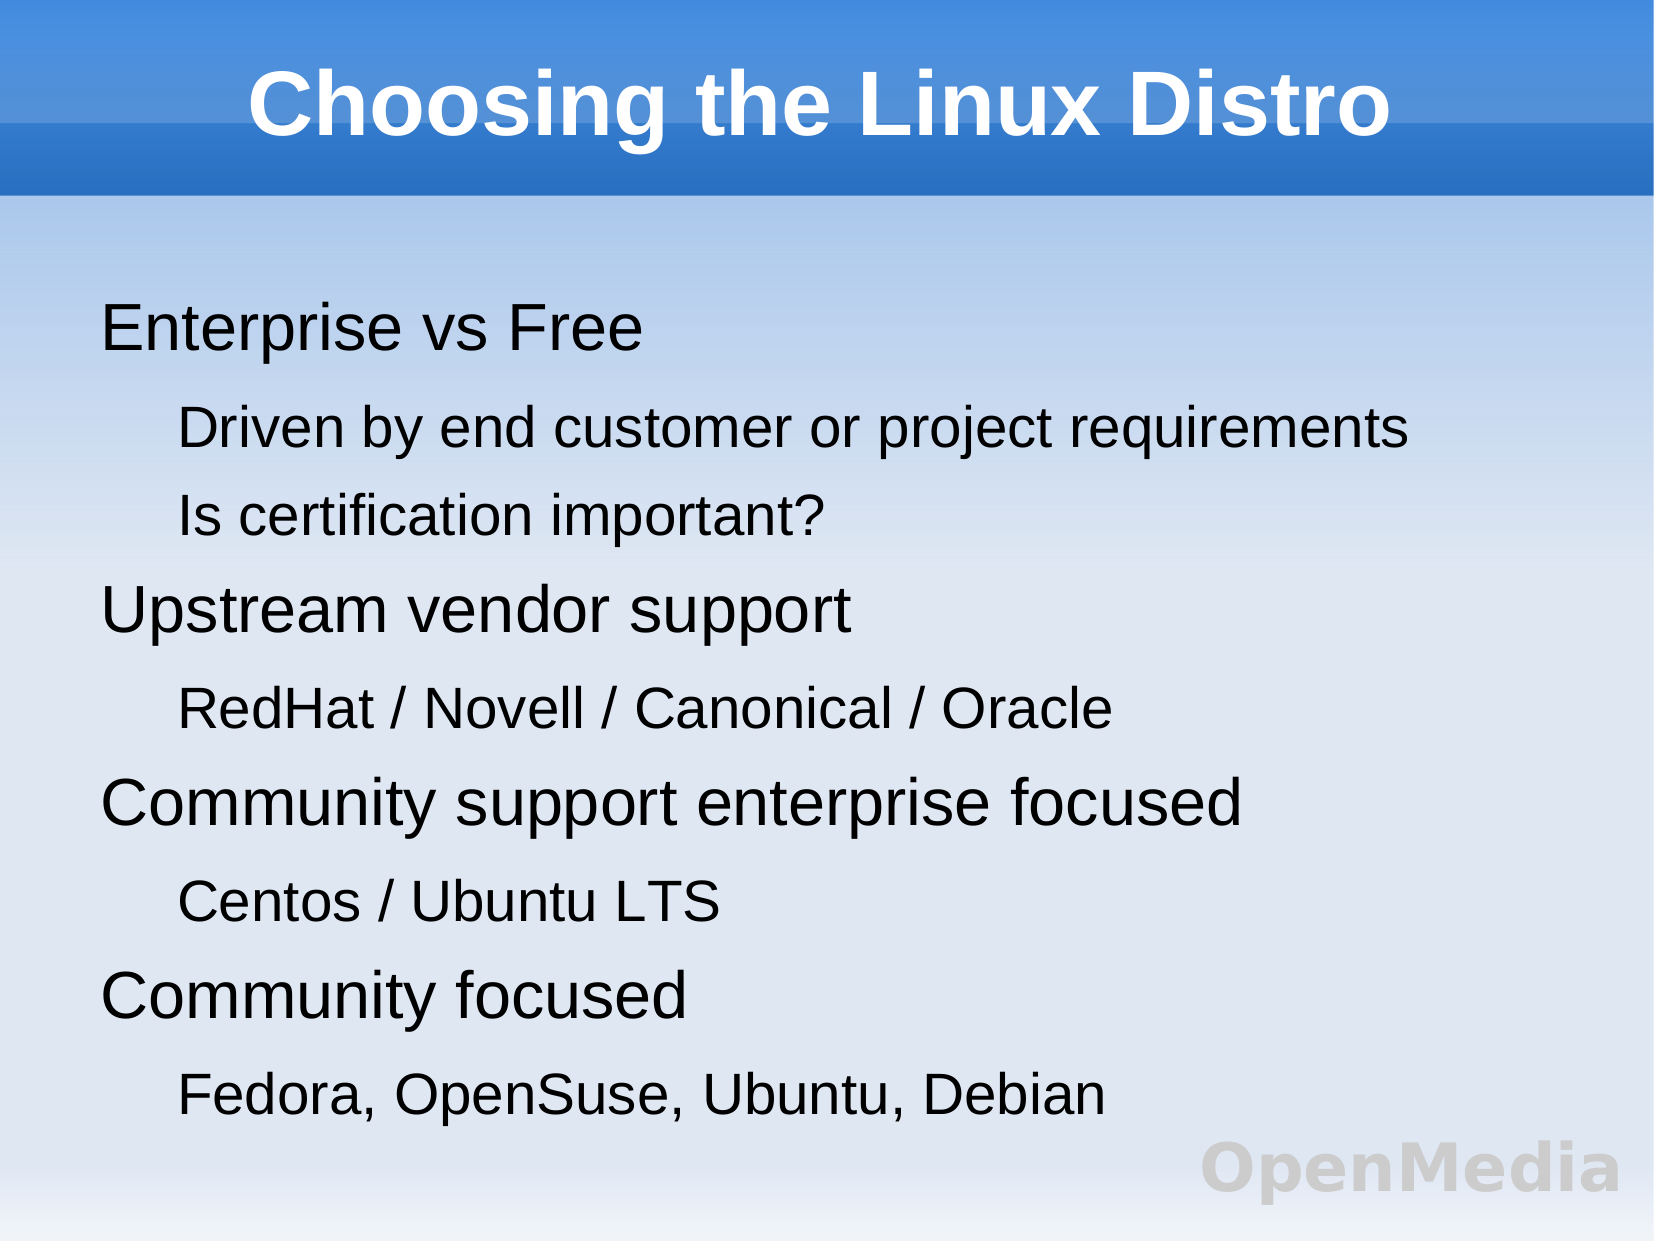

# Choosing the Linux Distro
Enterprise vs Free
Driven by end customer or project requirements
Is certification important?
Upstream vendor support
RedHat / Novell / Canonical / Oracle
Community support enterprise focused
Centos / Ubuntu LTS
Community focused
Fedora, OpenSuse, Ubuntu, Debian
6